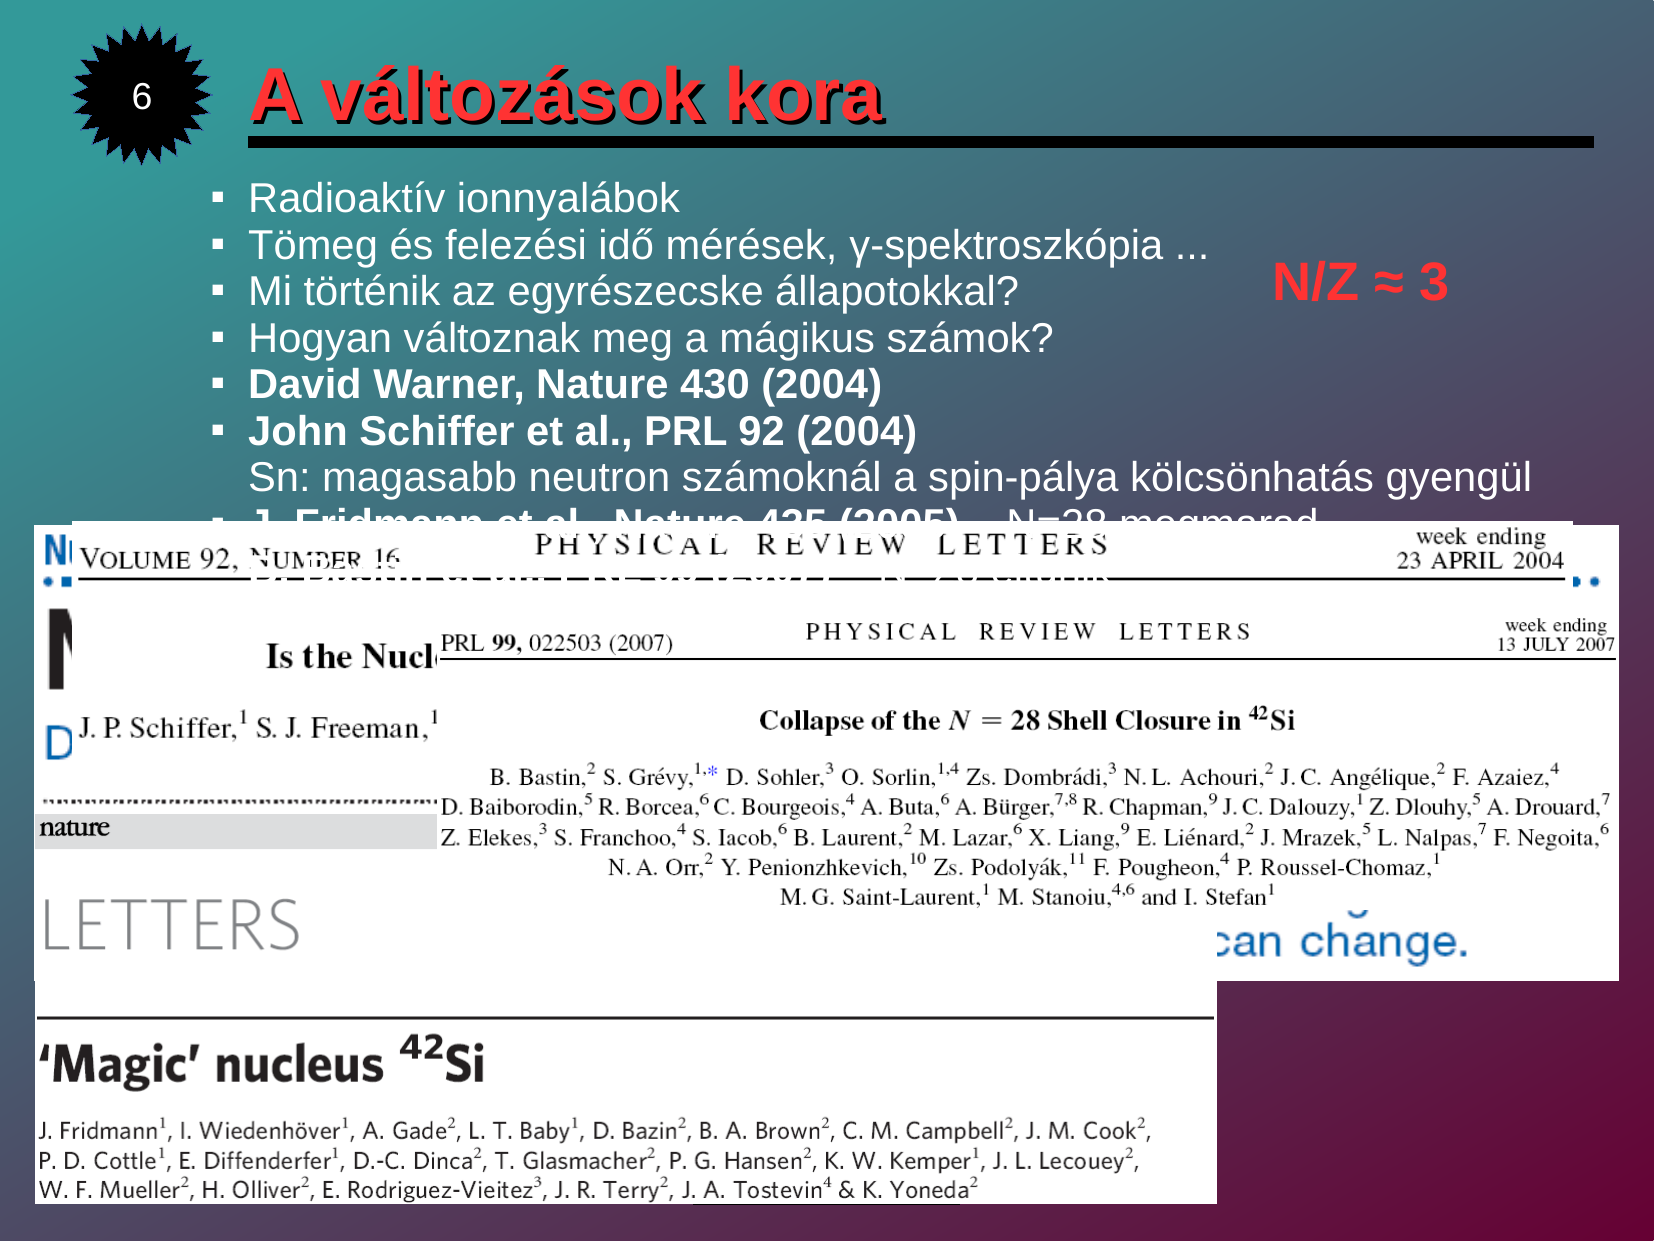

# A változások kora
6
Radioaktív ionnyalábok
Tömeg és felezési idő mérések, γ-spektroszkópia ...
Mi történik az egyrészecske állapotokkal?
Hogyan változnak meg a mágikus számok?
David Warner, Nature 430 (2004)
John Schiffer et al., PRL 92 (2004)
Sn: magasabb neutron számoknál a spin-pálya kölcsönhatás gyengül
J. Fridmann et al., Nature 435 (2005) – N=28 megmarad
B. Bastin et al., PRL 99 (2007) – N=28 eltünik
N/Z ≈ 3